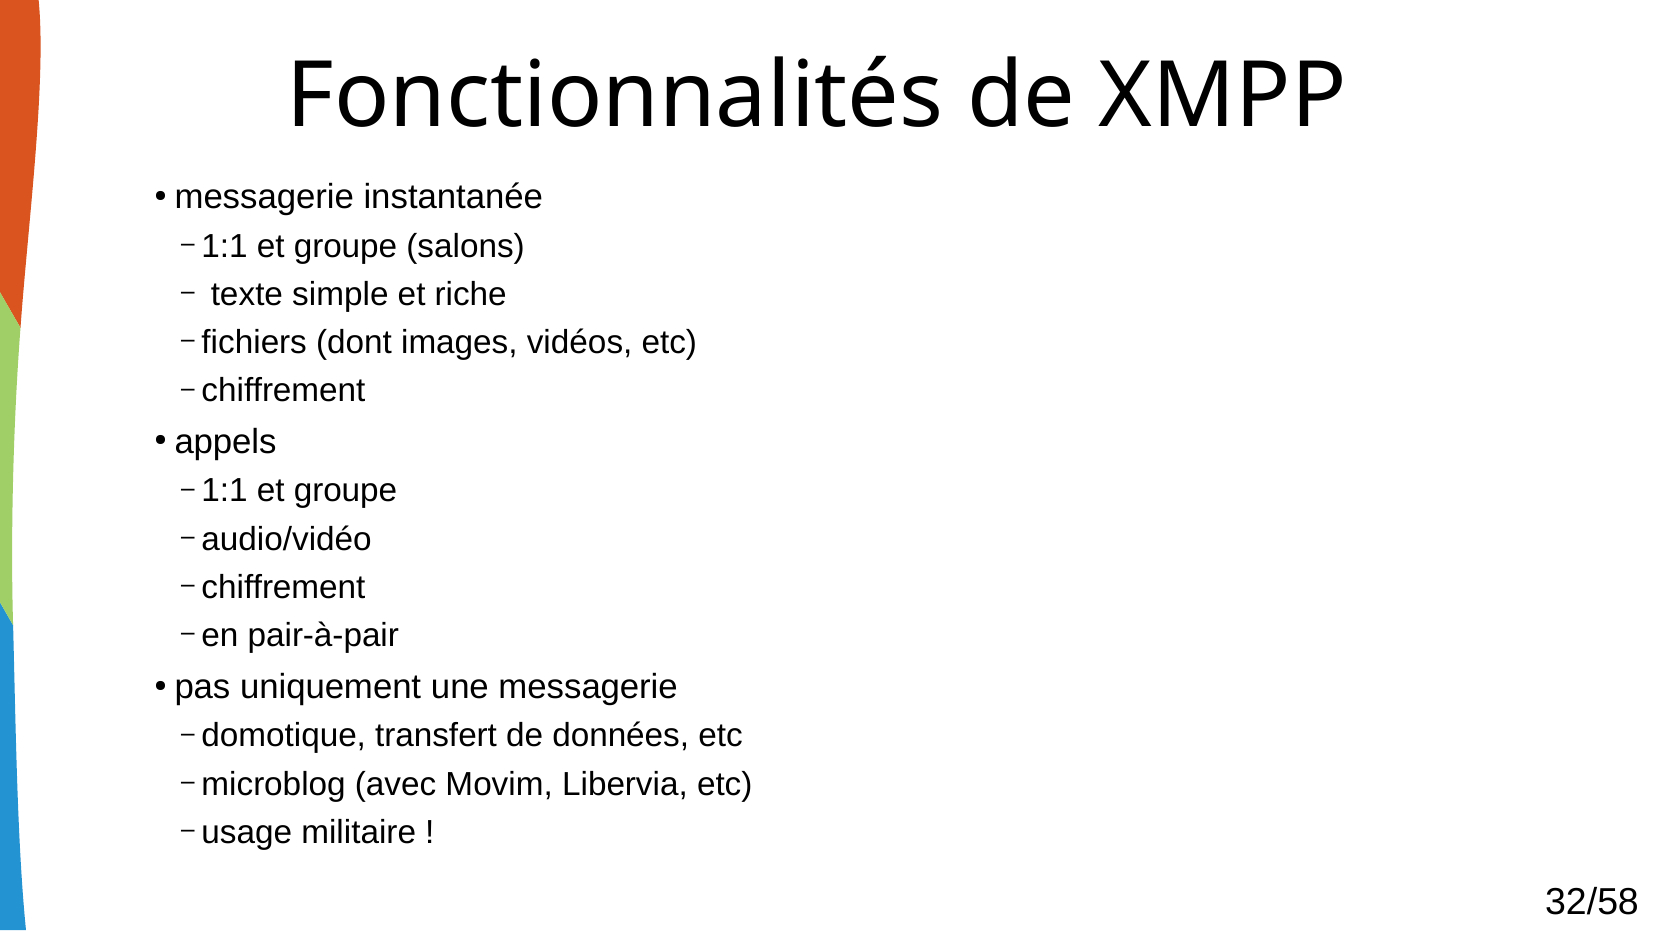

# Fonctionnalités de XMPP
messagerie instantanée
1:1 et groupe (salons)
 texte simple et riche
fichiers (dont images, vidéos, etc)
chiffrement
appels
1:1 et groupe
audio/vidéo
chiffrement
en pair-à-pair
pas uniquement une messagerie
domotique, transfert de données, etc
microblog (avec Movim, Libervia, etc)
usage militaire !